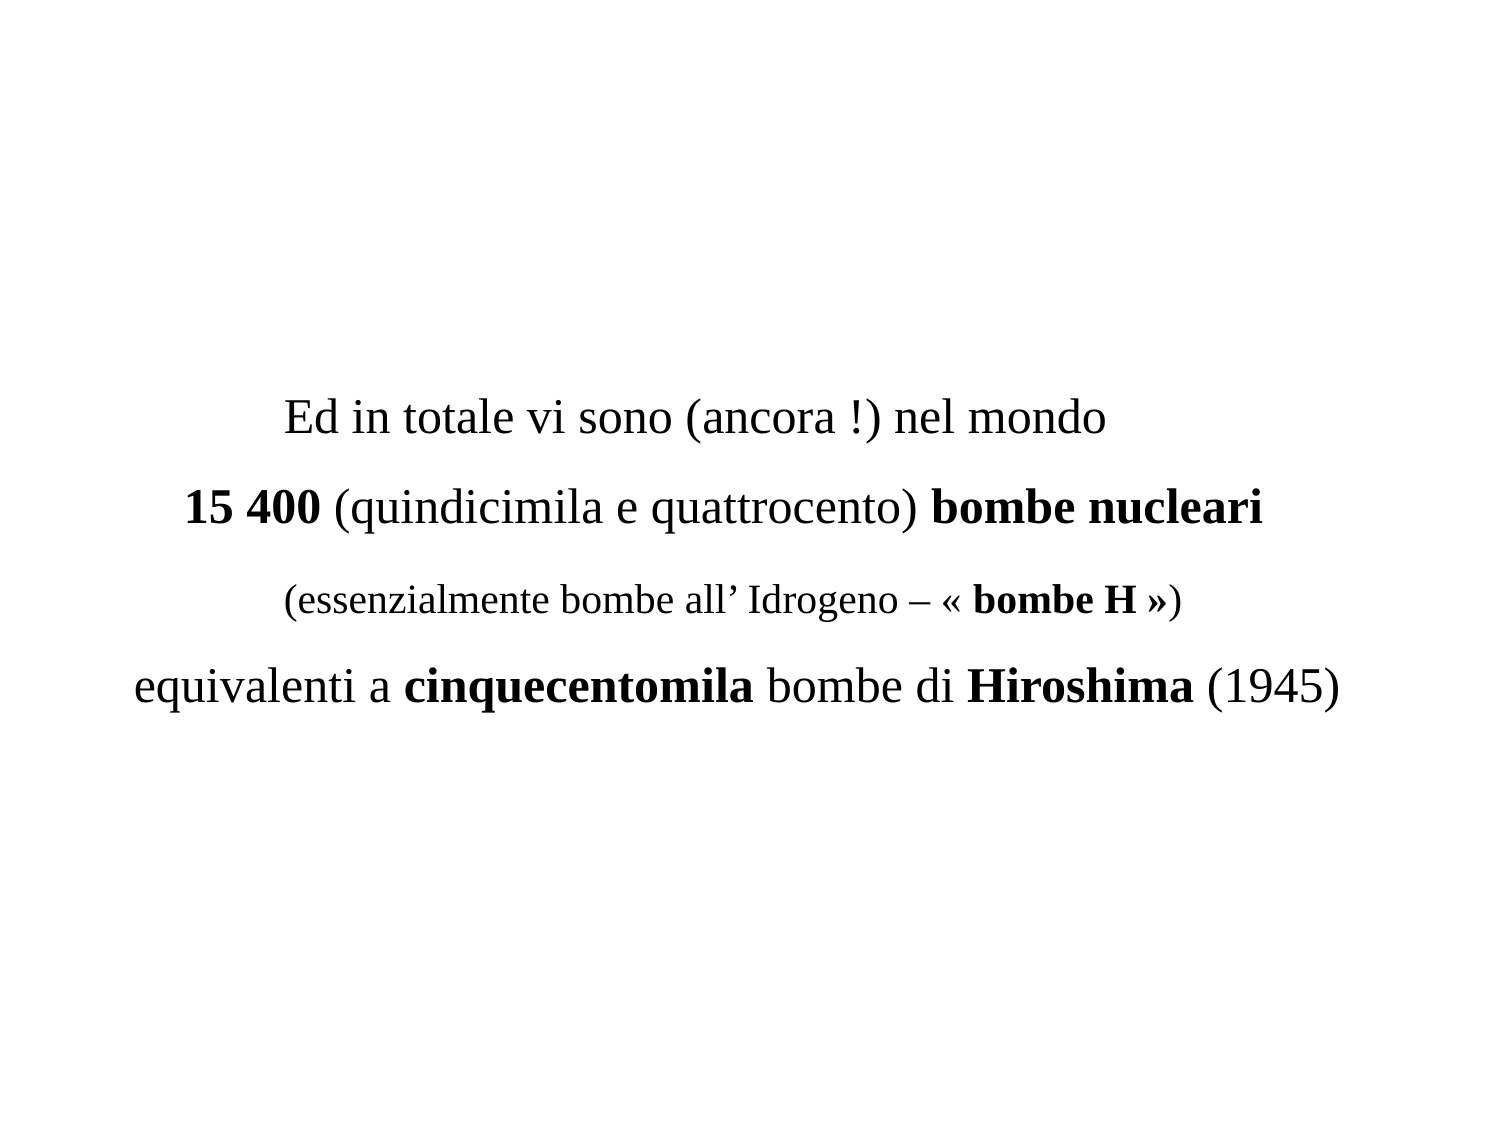

# Ed in totale vi sono (ancora !) nel mondo
 15 400 (quindicimila e quattrocento) bombe nucleari
 (essenzialmente bombe all’ Idrogeno – « bombe H »)
 equivalenti a cinquecentomila bombe di Hiroshima (1945)